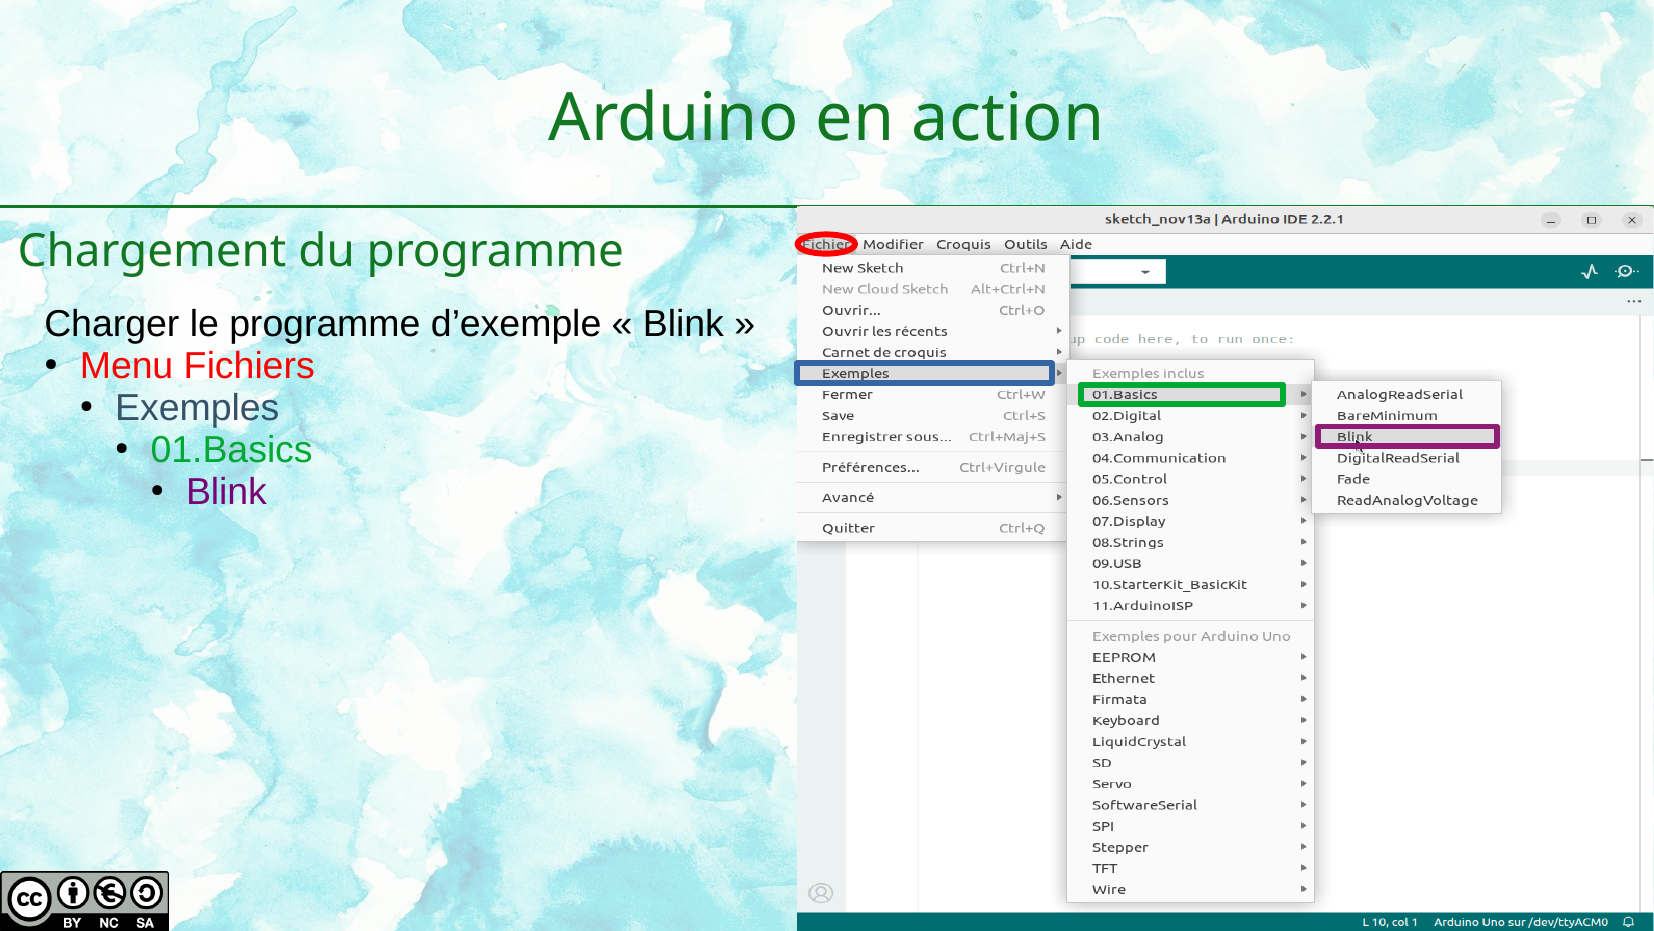

# Arduino en action
Chargement du programme
Charger le programme d’exemple « Blink »
Menu Fichiers
Exemples
01.Basics
Blink
47